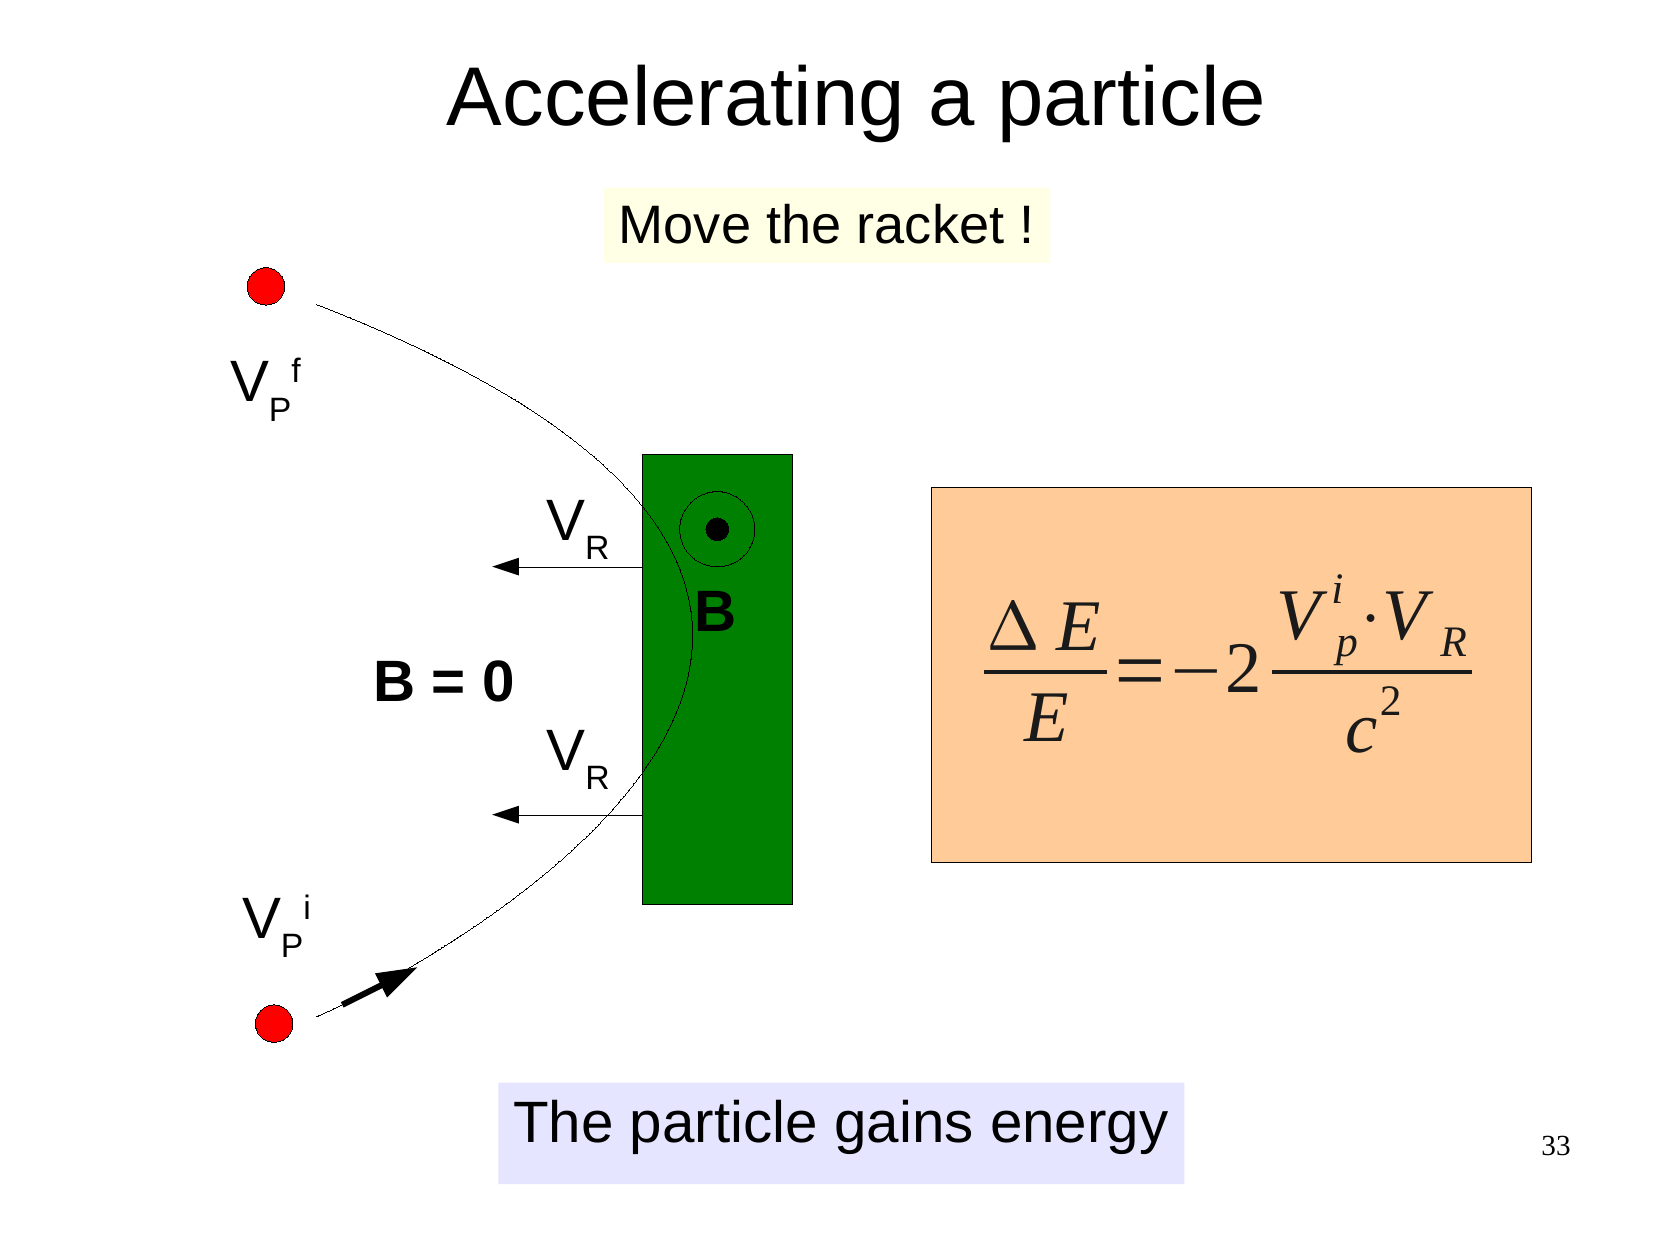

# Accelerating a particle
Move the racket !
VPf
VR
B
B = 0
VR
VPi
The particle gains energy
33